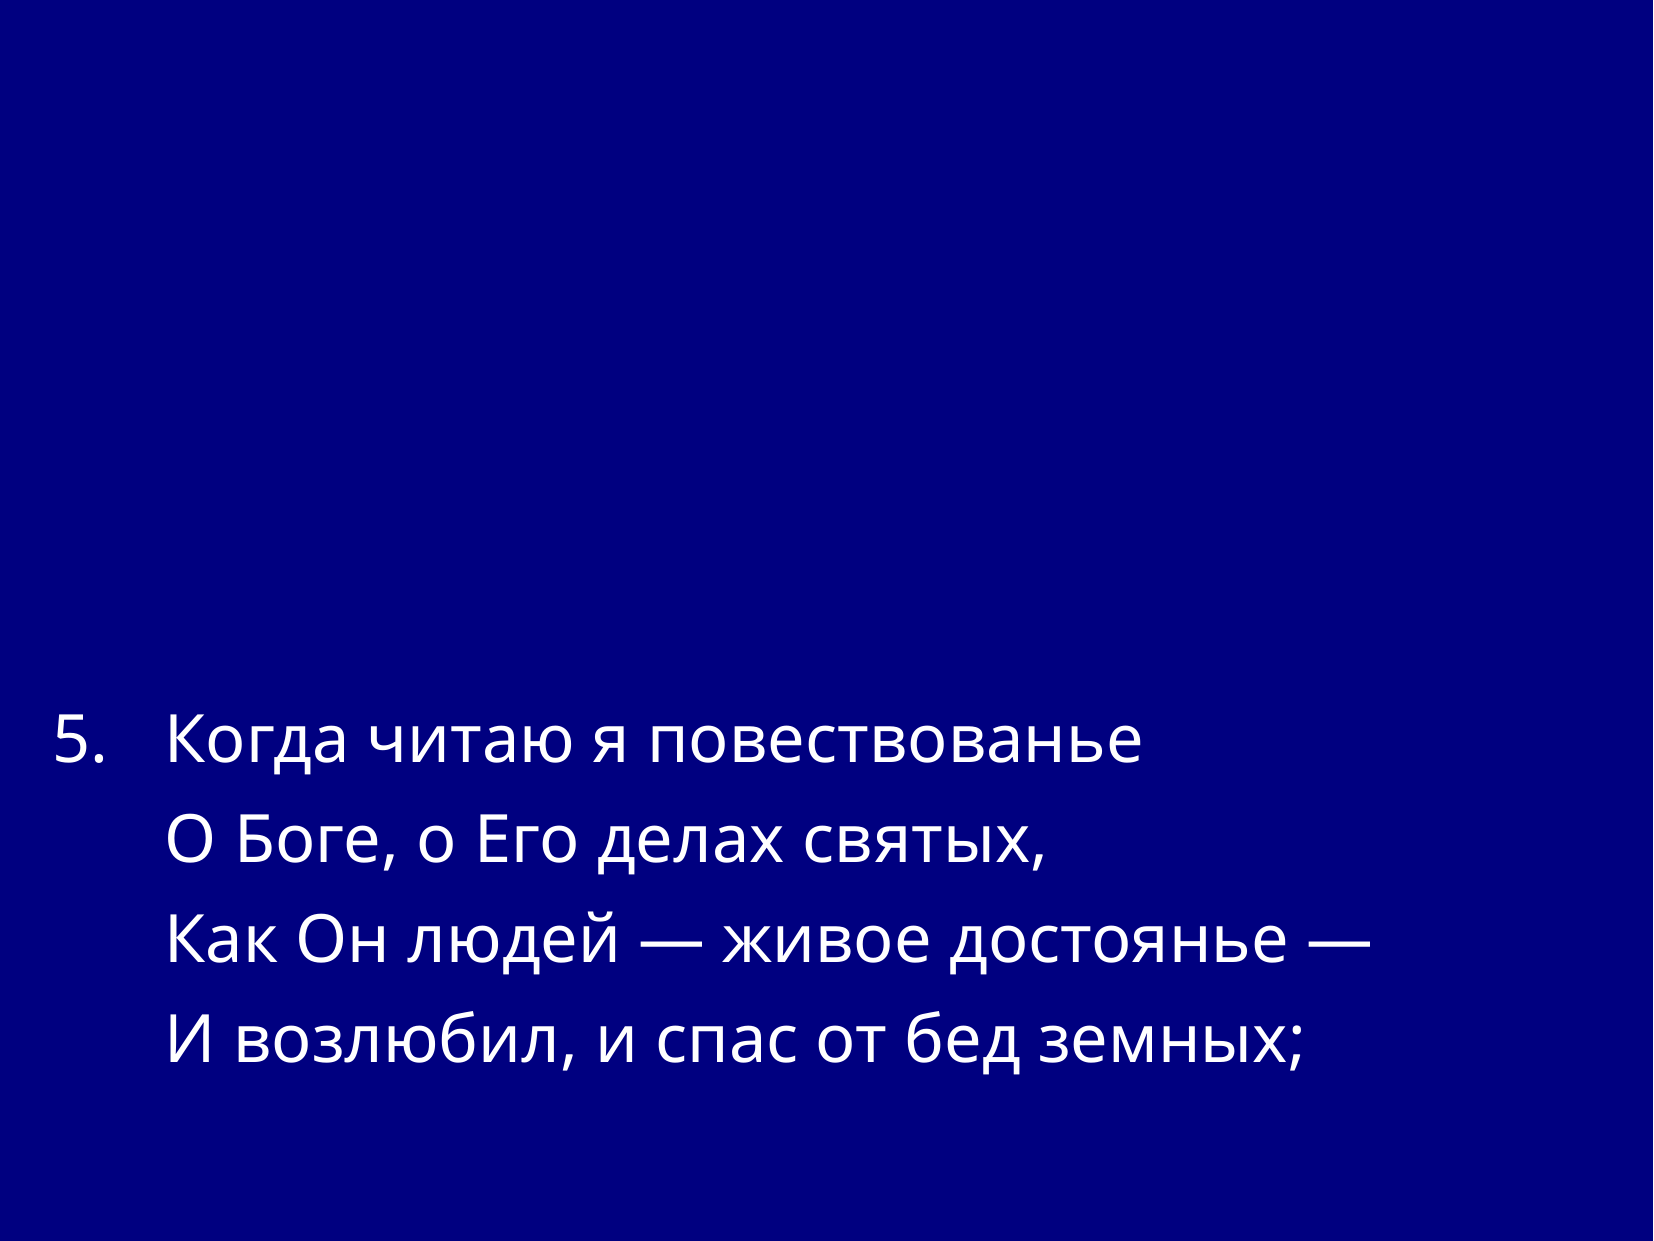

5.	Когда читаю я повествованье
	О Боге, о Его делах святых,
	Как Он людей — живое достоянье —
	И возлюбил, и спас от бед земных;